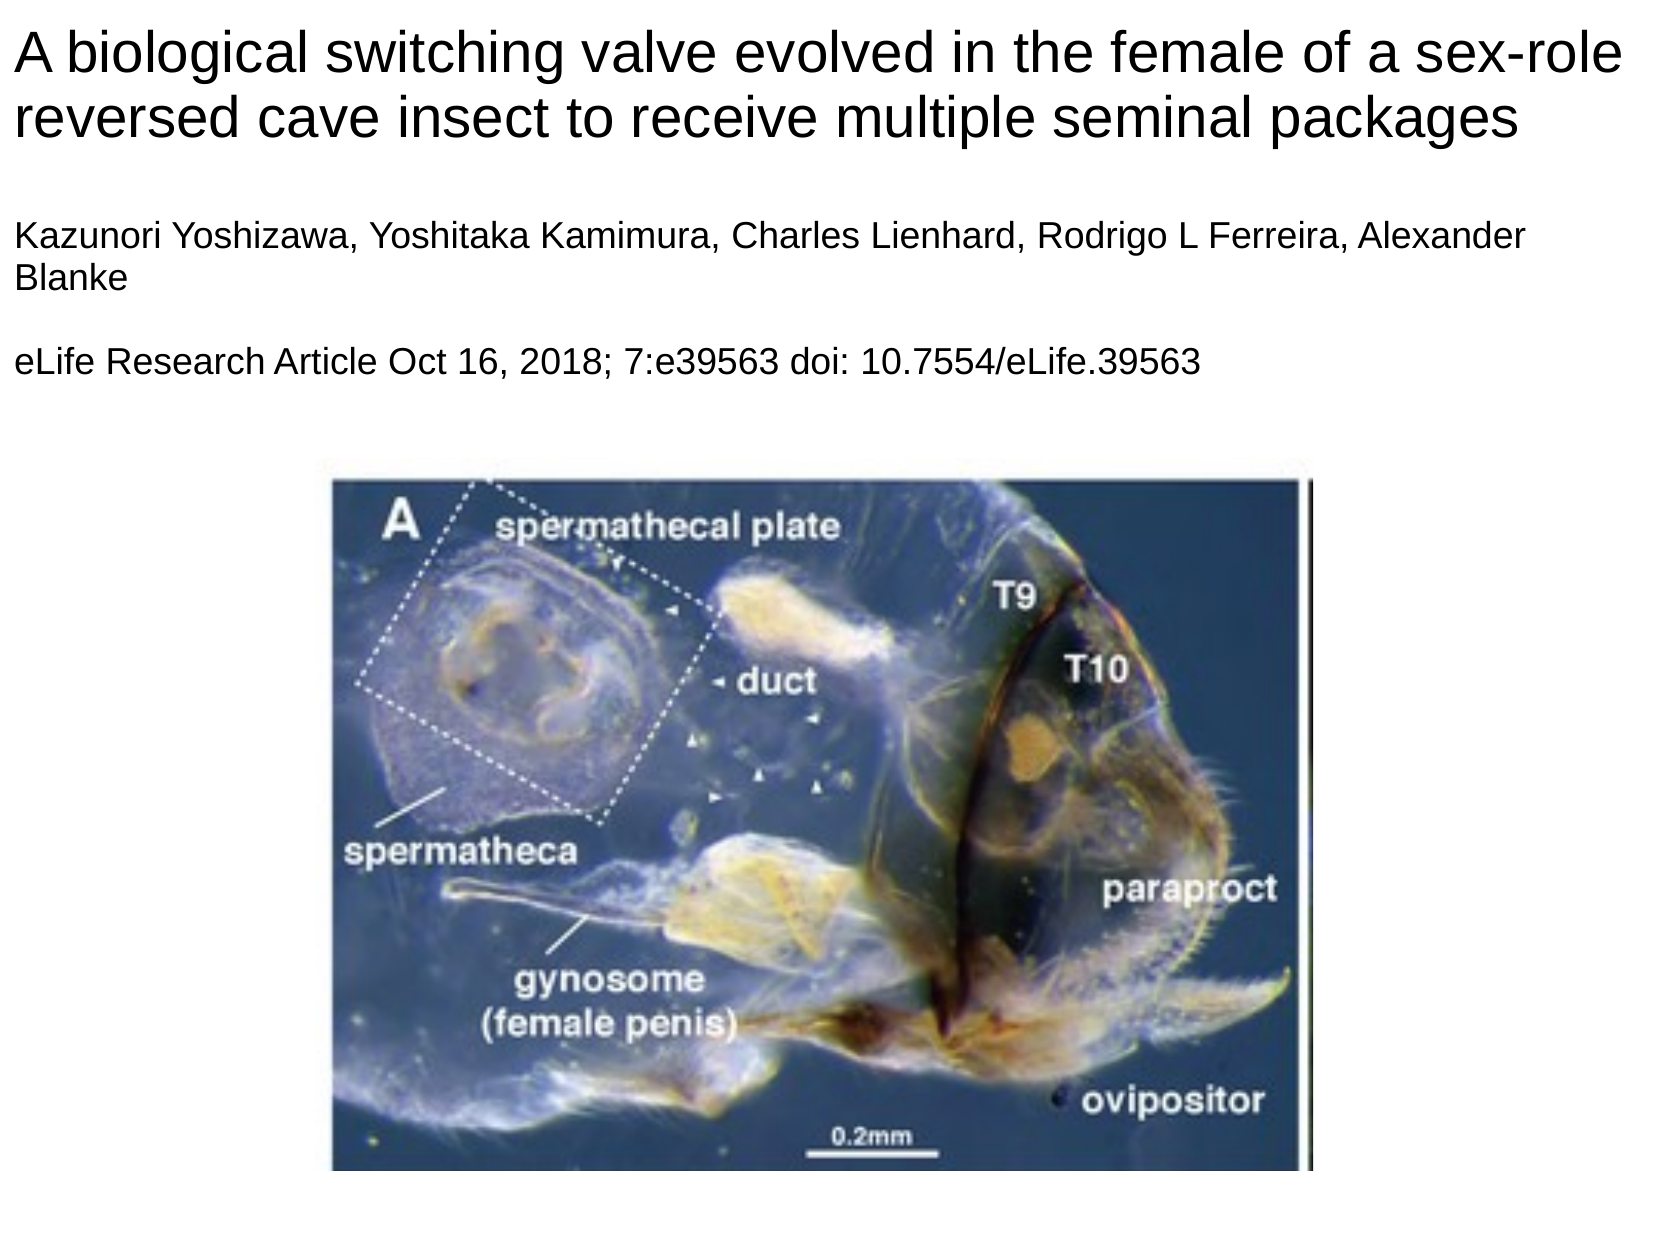

A biological switching valve evolved in the female of a sex-role reversed cave insect to receive multiple seminal packages
Kazunori Yoshizawa, Yoshitaka Kamimura, Charles Lienhard, Rodrigo L Ferreira, Alexander Blanke
eLife Research Article Oct 16, 2018; 7:e39563 doi: 10.7554/eLife.39563